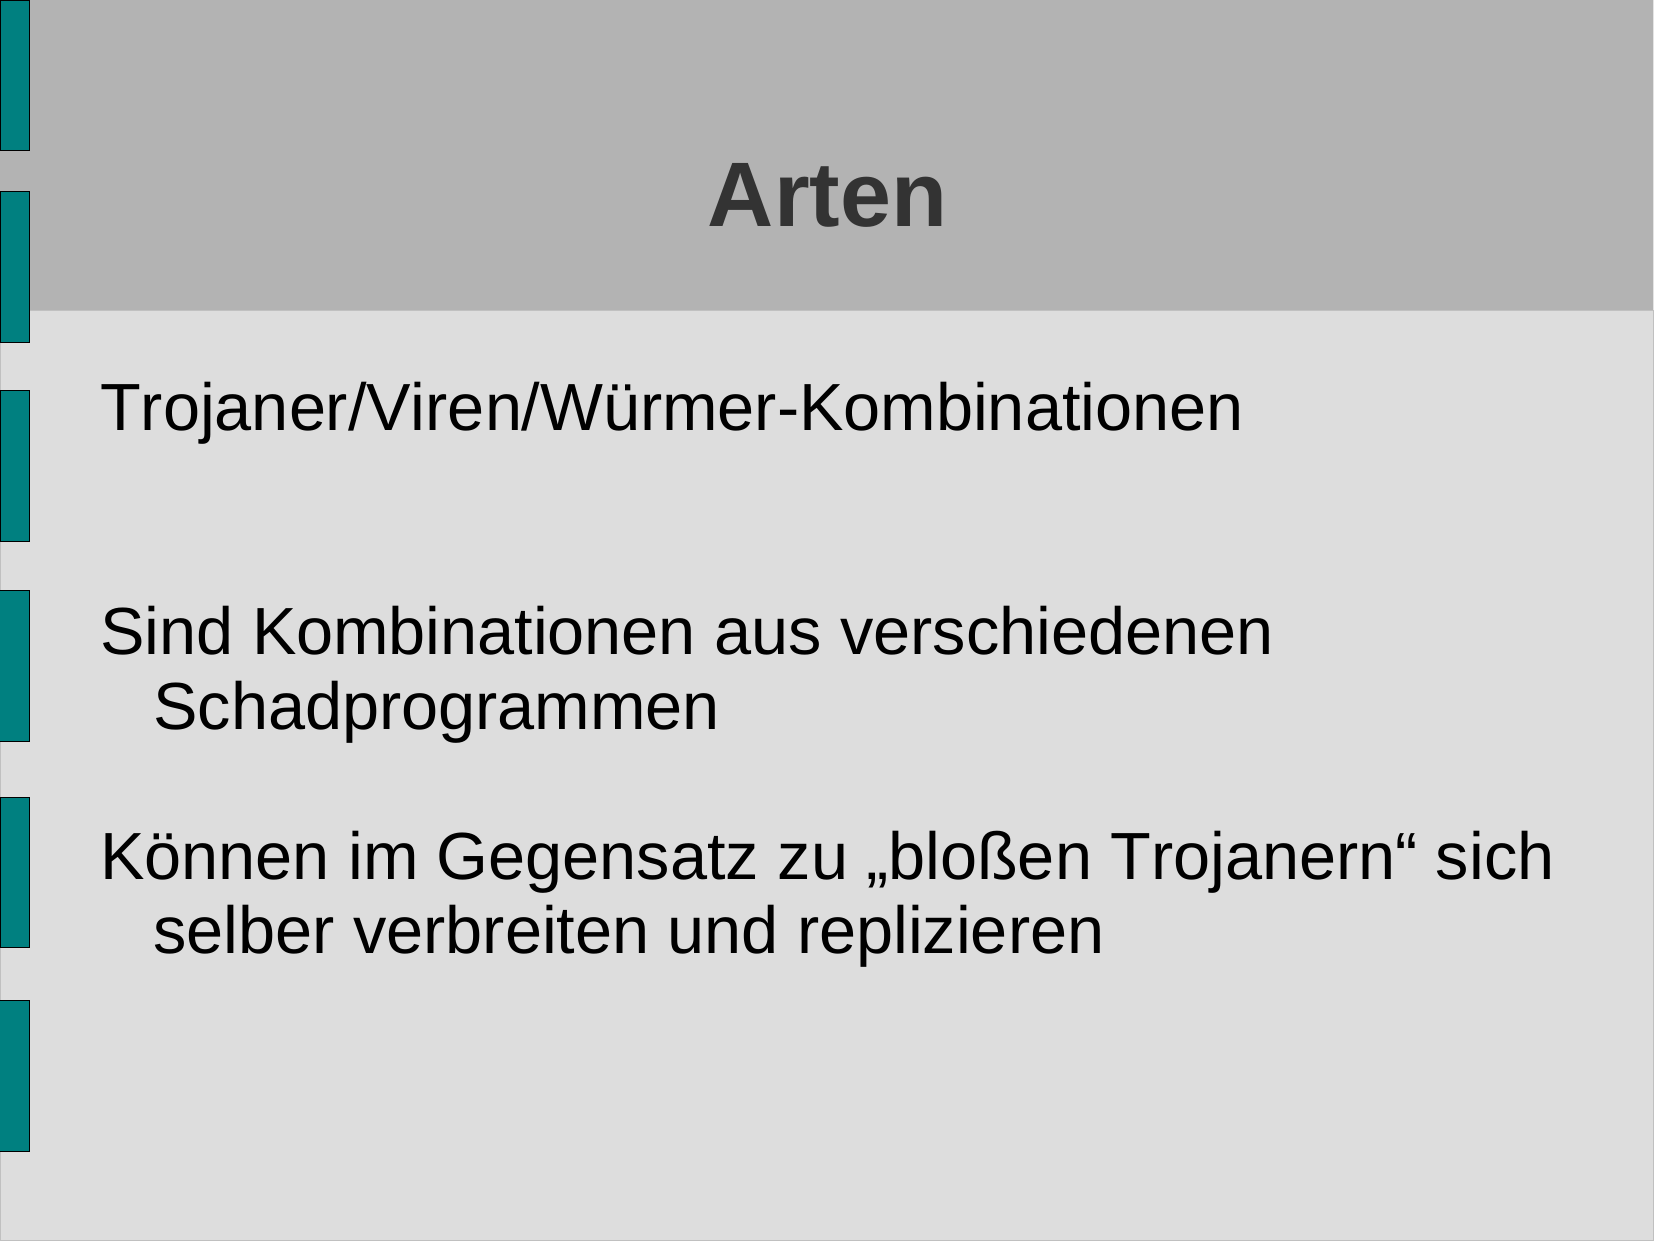

# Arten
Trojaner/Viren/Würmer-Kombinationen
Sind Kombinationen aus verschiedenen Schadprogrammen
Können im Gegensatz zu „bloßen Trojanern“ sich selber verbreiten und replizieren